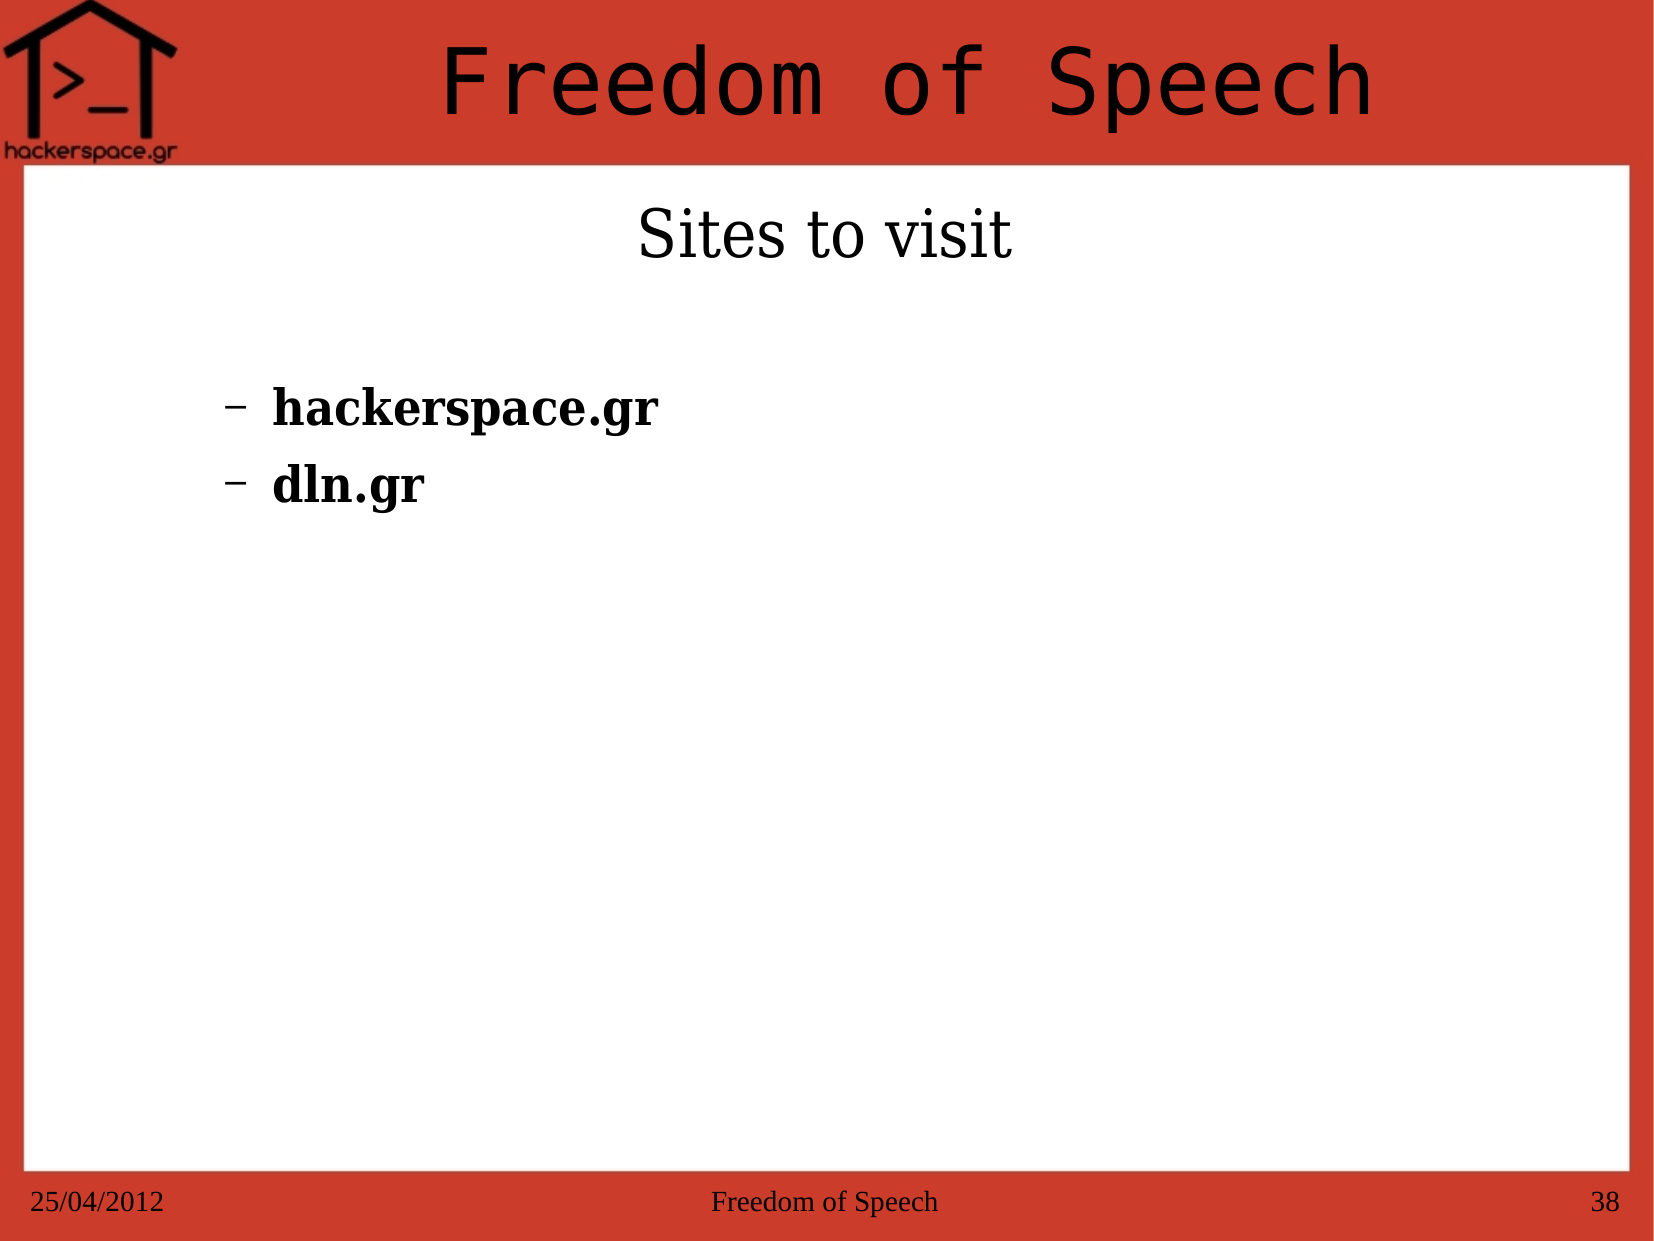

# Freedom of Speech
Sites to visit
hackerspace.gr
dln.gr
25/04/2012
Freedom of Speech
38